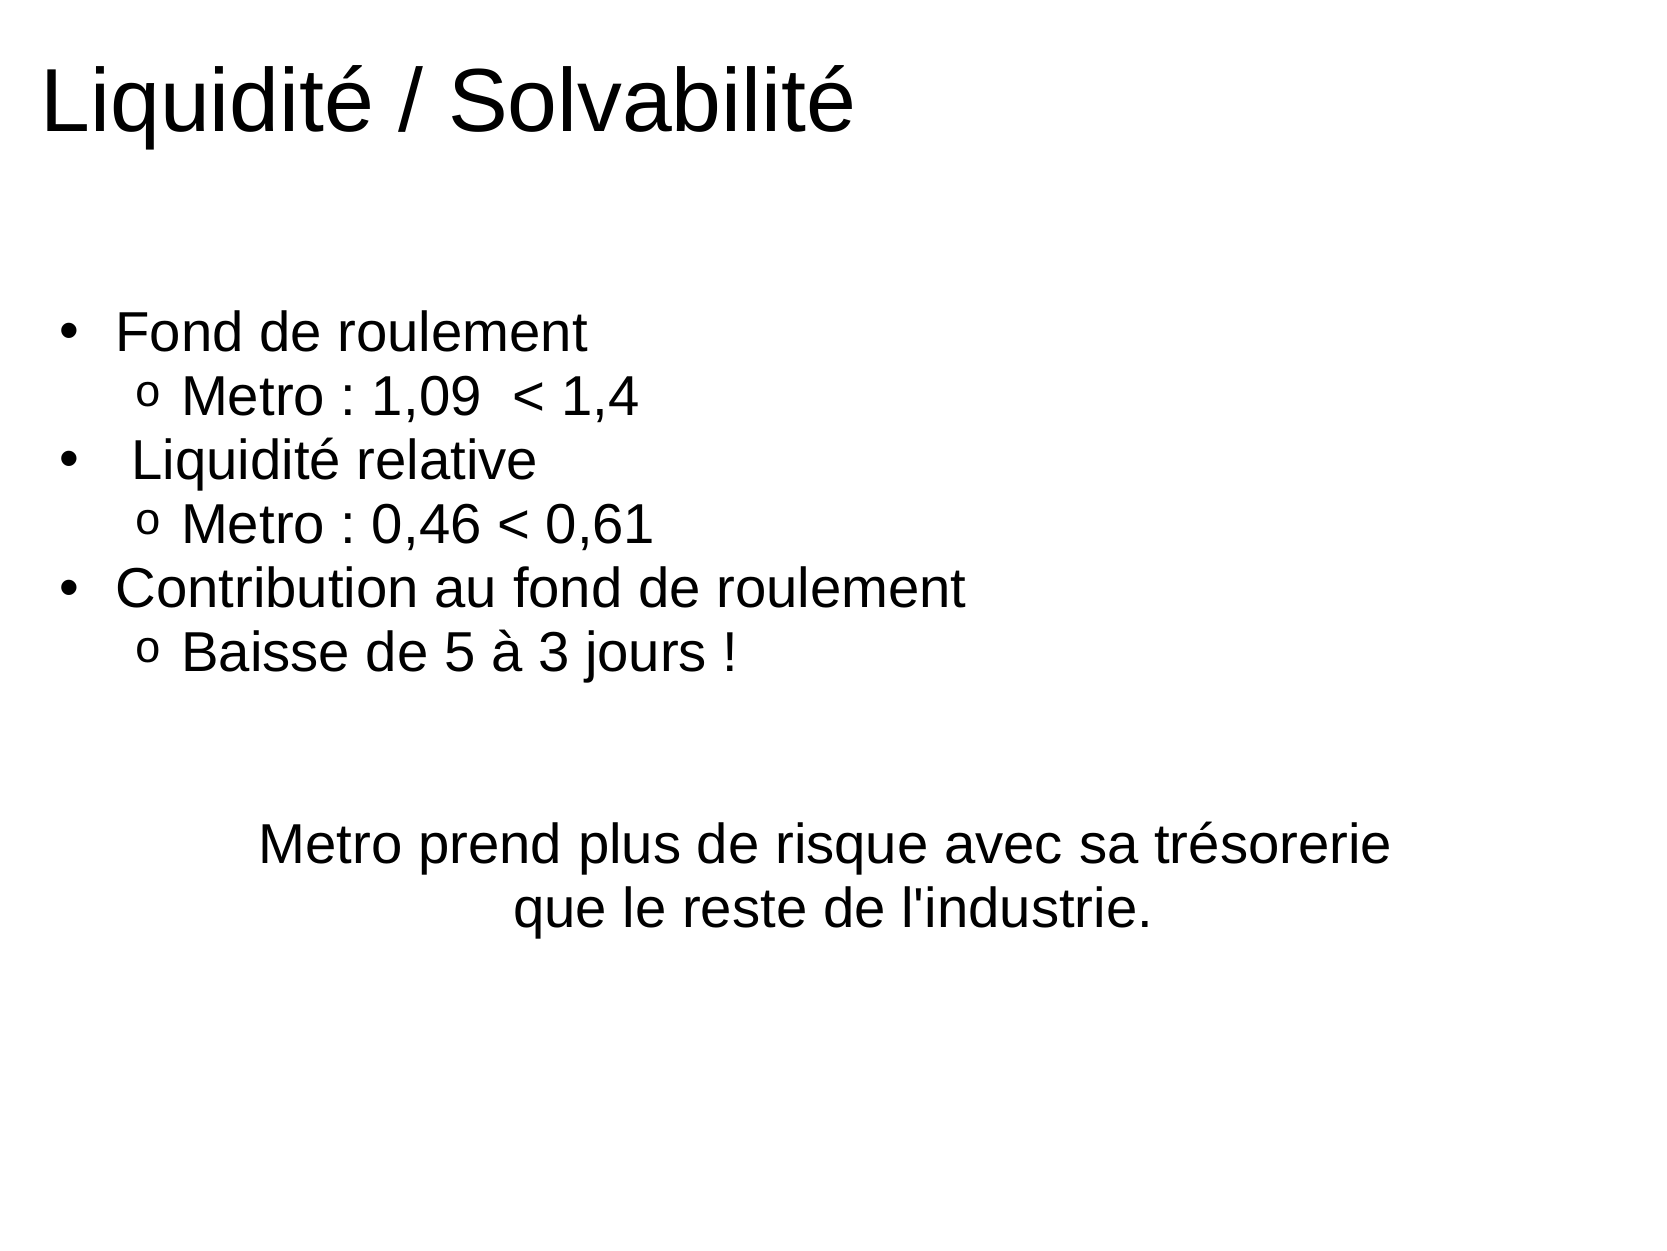

# Liquidité / Solvabilité
Fond de roulement
Metro : 1,09  < 1,4
 Liquidité relative
Metro : 0,46 < 0,61
Contribution au fond de roulement
Baisse de 5 à 3 jours !
Metro prend plus de risque avec sa trésorerie
que le reste de l'industrie.